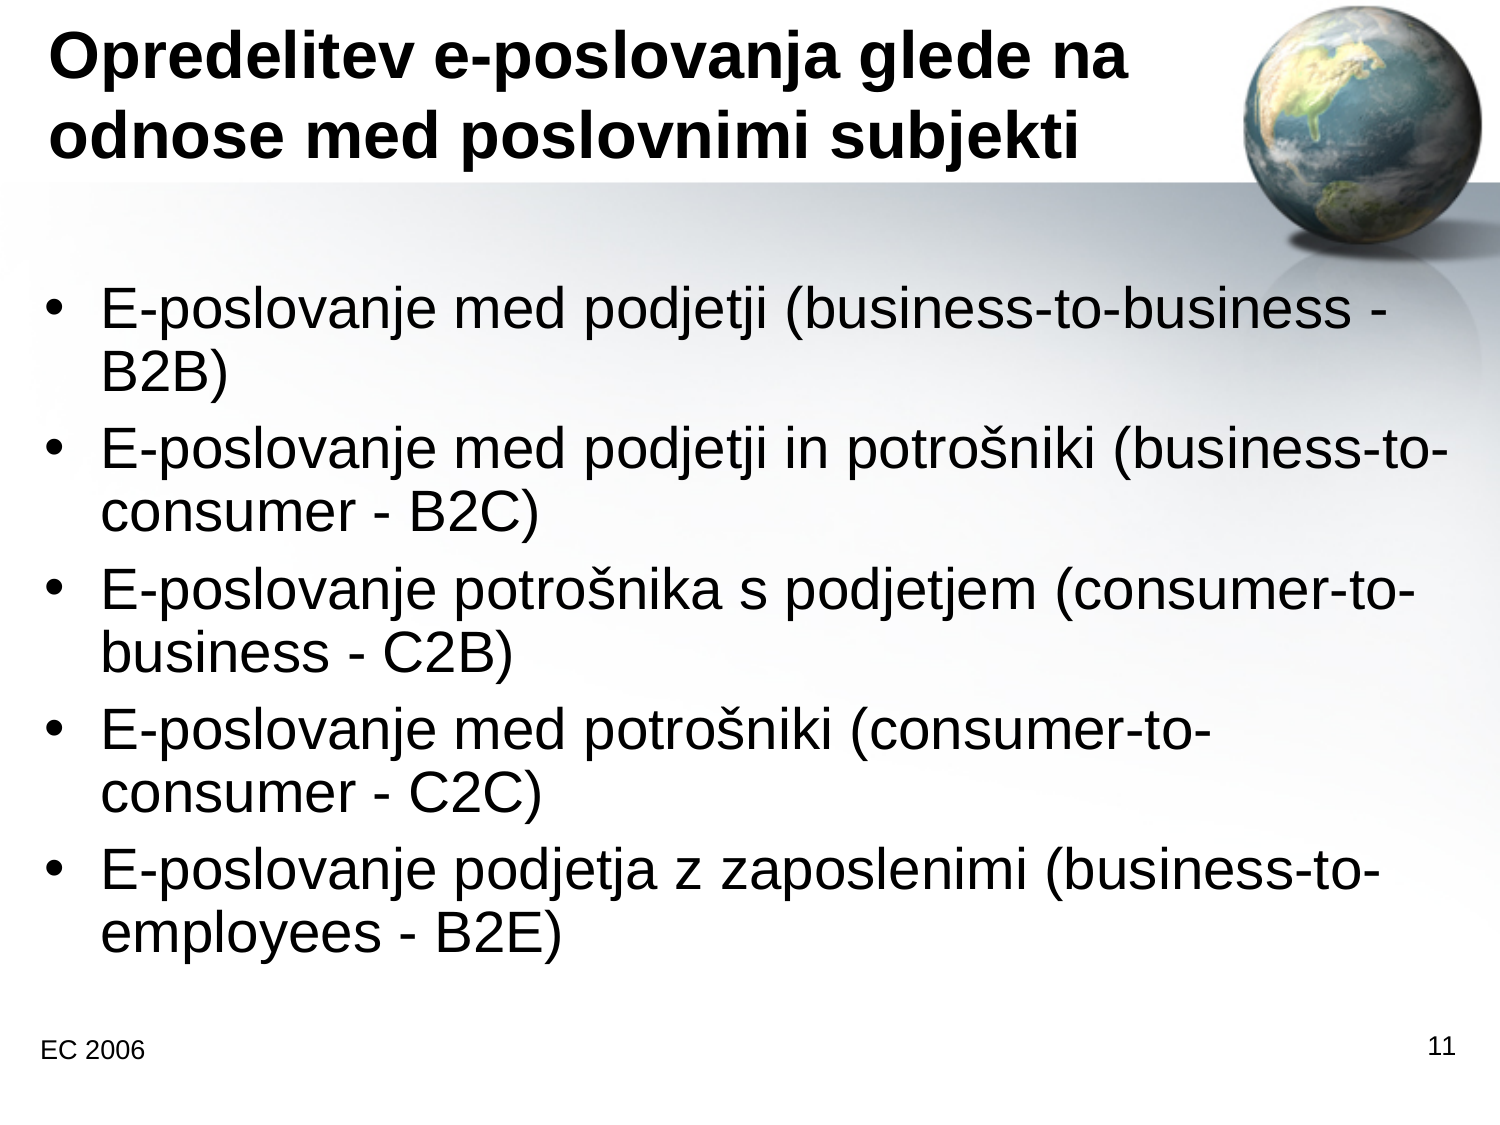

# Opredelitev e-poslovanja glede na odnose med poslovnimi subjekti
E-poslovanje med podjetji (business-to-business - B2B)
E-poslovanje med podjetji in potrošniki (business-to-consumer - B2C)
E-poslovanje potrošnika s podjetjem (consumer-to-business - C2B)
E-poslovanje med potrošniki (consumer-to-consumer - C2C)
E-poslovanje podjetja z zaposlenimi (business-to-employees - B2E)
EC 2006